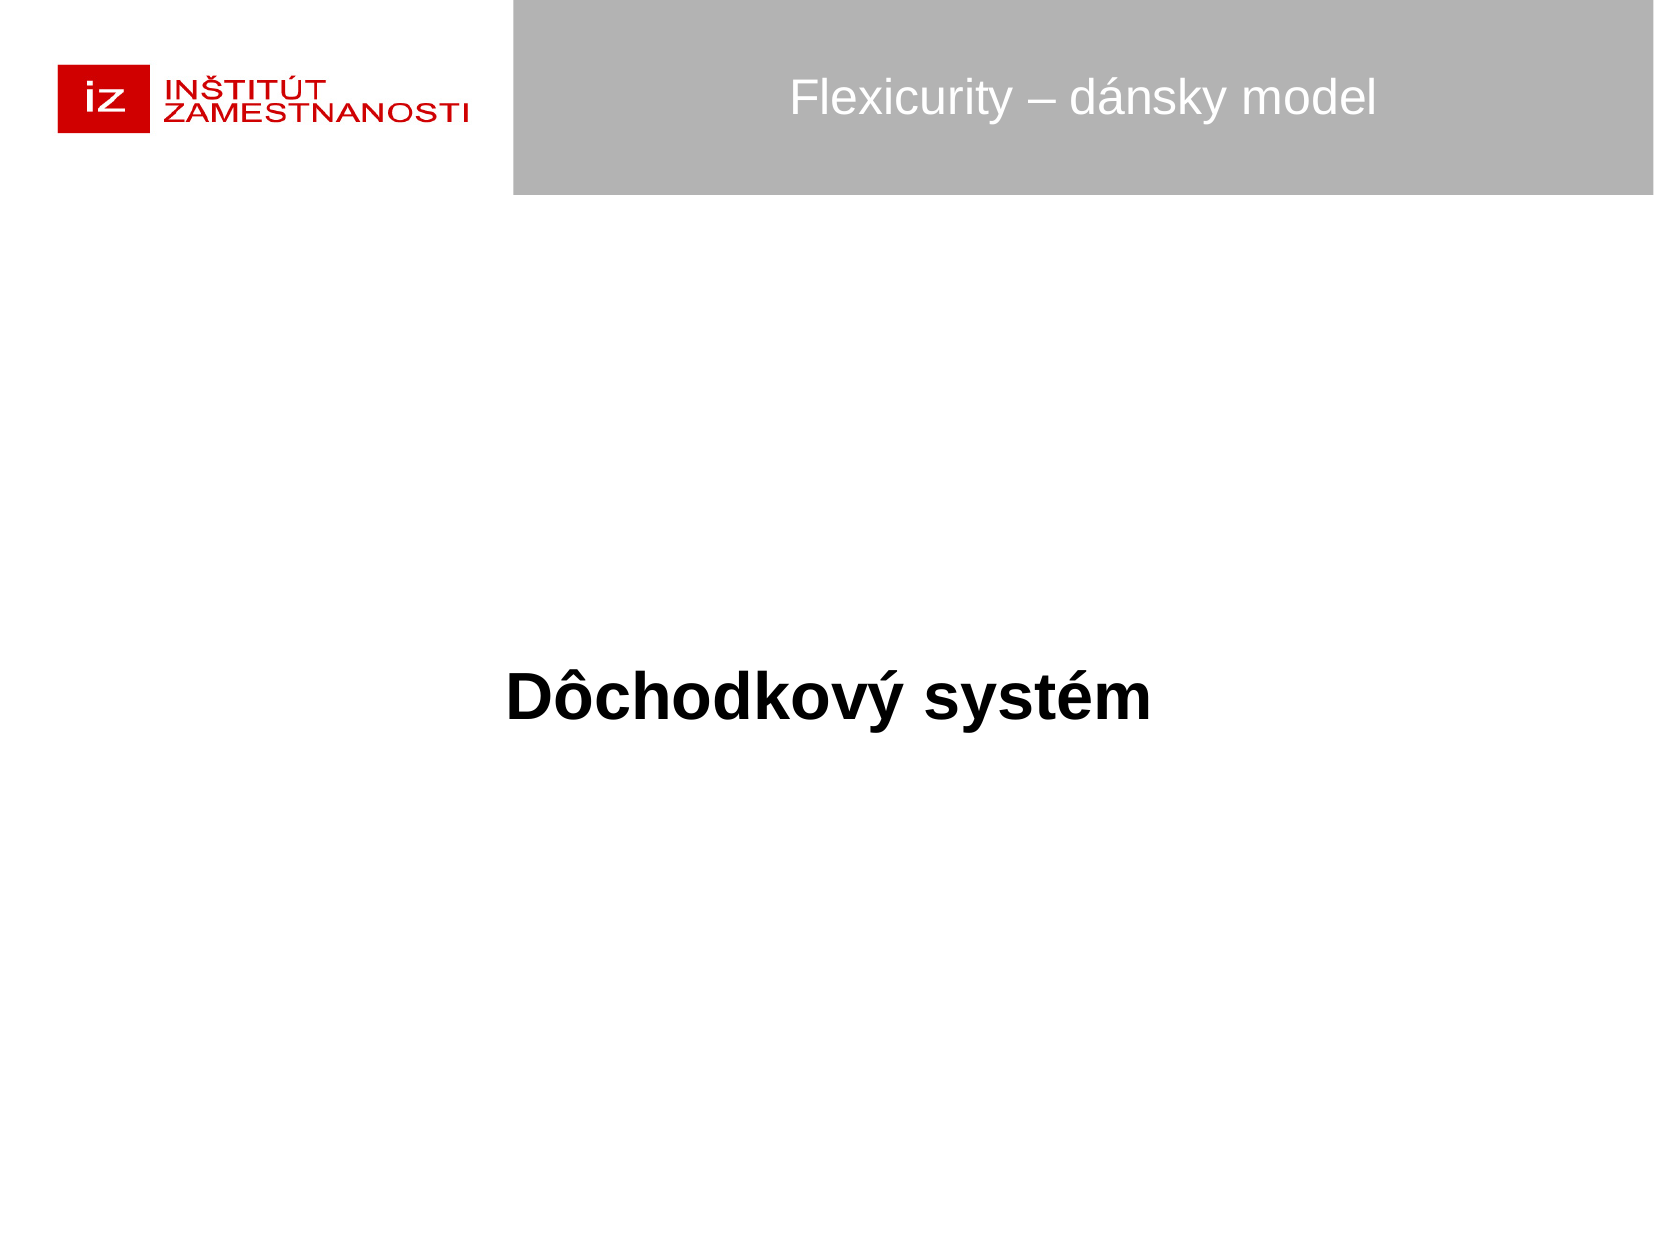

Flexicurity – dánsky model
# Dôchodkový systém